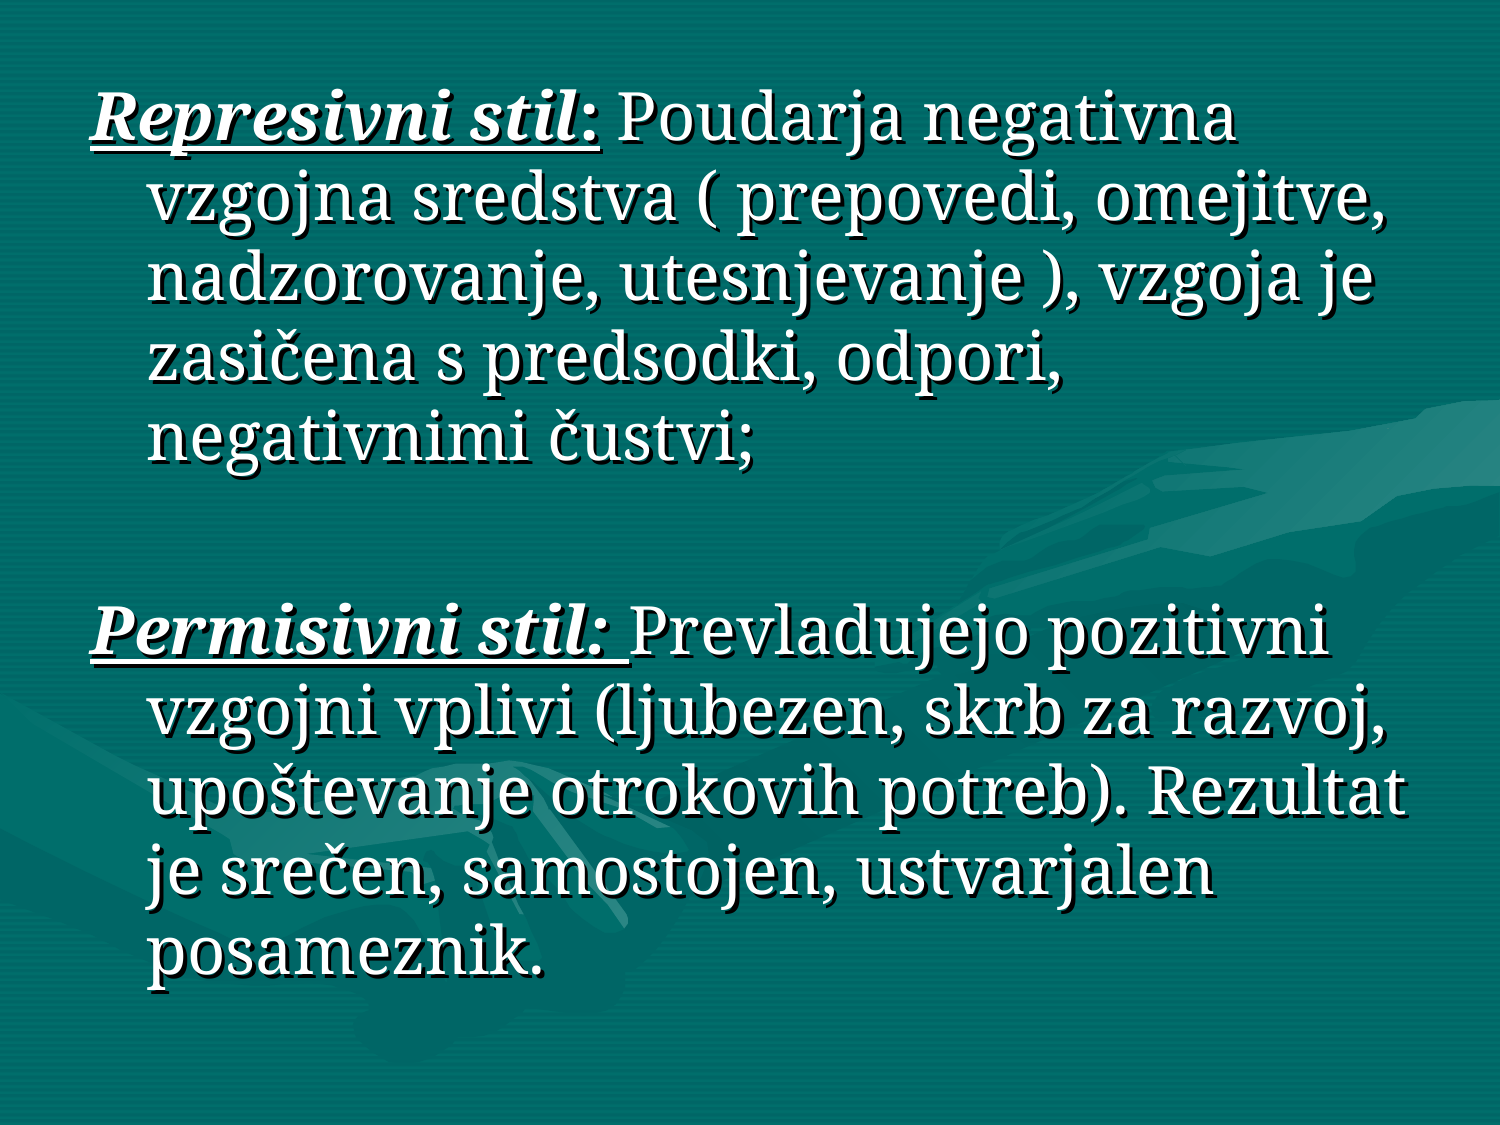

# Represivni stil: Poudarja negativna vzgojna sredstva ( prepovedi, omejitve, nadzorovanje, utesnjevanje ), vzgoja je zasičena s predsodki, odpori, negativnimi čustvi;
Permisivni stil: Prevladujejo pozitivni vzgojni vplivi (ljubezen, skrb za razvoj, upoštevanje otrokovih potreb). Rezultat je srečen, samostojen, ustvarjalen posameznik.